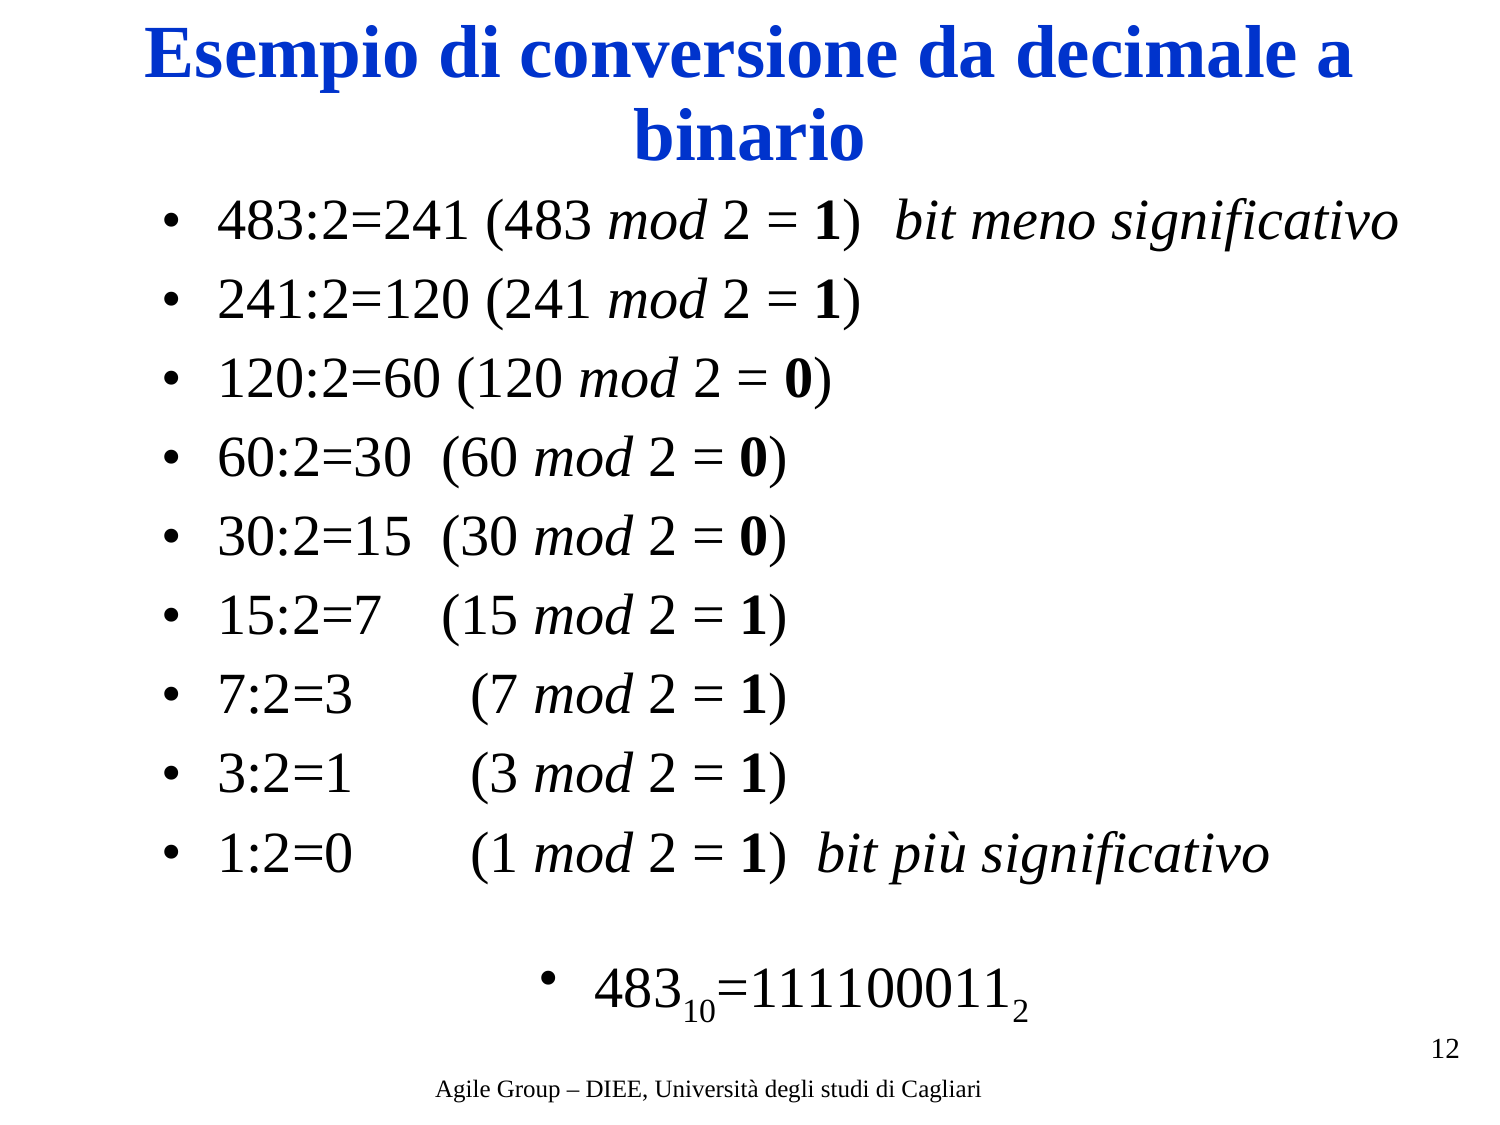

# Esempio di conversione da decimale a binario
483:2=241	 (483 mod 2 = 1) 	bit meno significativo
241:2=120 	(241 mod 2 = 1)
120:2=60 	(120 mod 2 = 0)
60:2=30 	(60 mod 2 = 0)
30:2=15 	(30 mod 2 = 0)
15:2=7 	(15 mod 2 = 1)
7:2=3 	(7 mod 2 = 1)
3:2=1 	(3 mod 2 = 1)
1:2=0 	(1 mod 2 = 1) 	bit più significativo
48310=1111000112
12